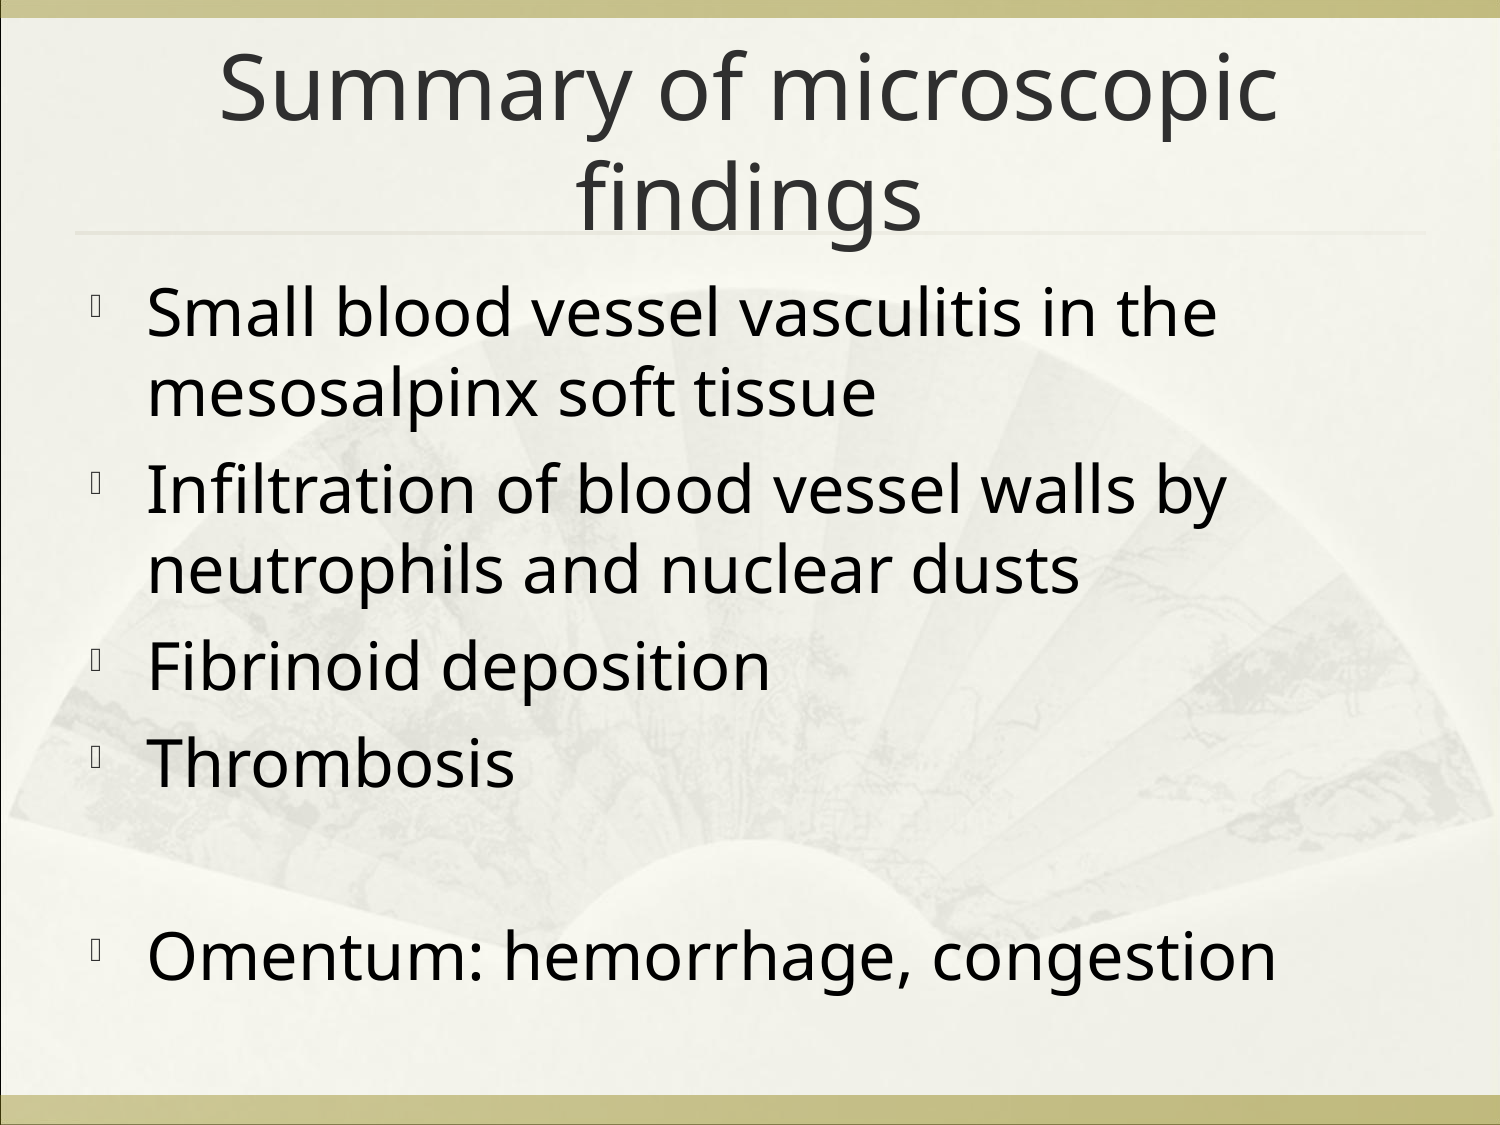

# Summary of microscopic findings
Small blood vessel vasculitis in the mesosalpinx soft tissue
Infiltration of blood vessel walls by neutrophils and nuclear dusts
Fibrinoid deposition
Thrombosis
Omentum: hemorrhage, congestion